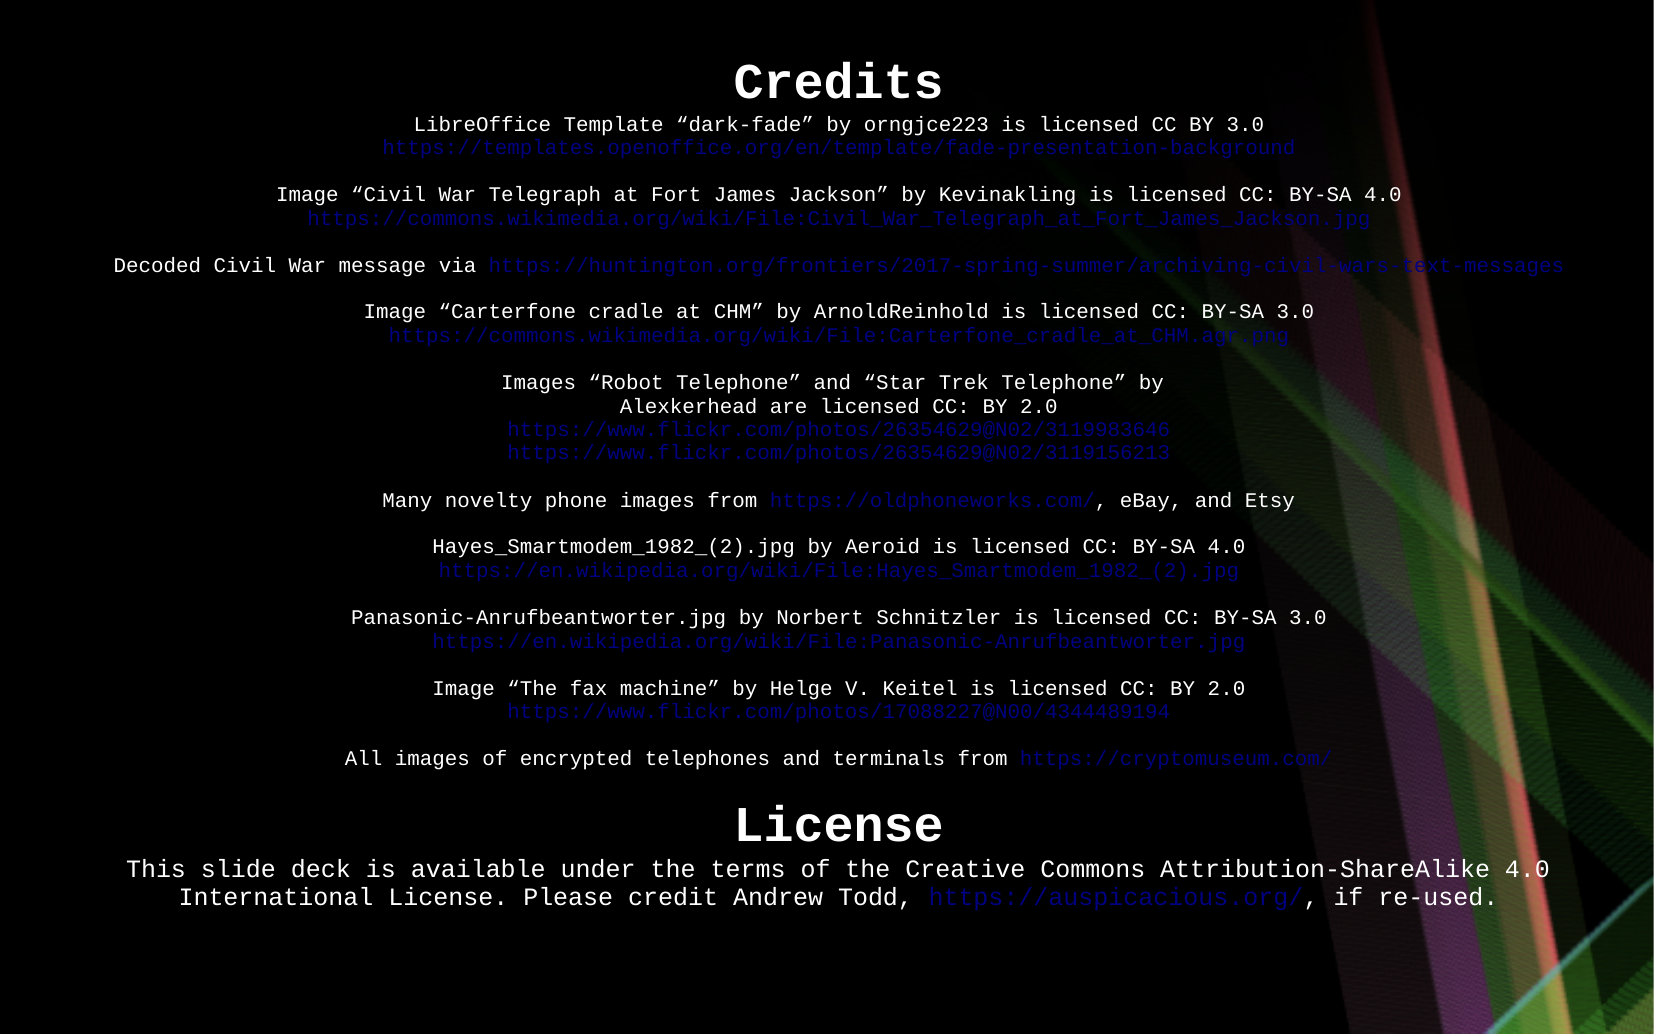

# Credits
LibreOffice Template “dark-fade” by orngjce223 is licensed CC BY 3.0
https://templates.openoffice.org/en/template/fade-presentation-background
Image “Civil War Telegraph at Fort James Jackson” by Kevinakling is licensed CC: BY-SA 4.0
https://commons.wikimedia.org/wiki/File:Civil_War_Telegraph_at_Fort_James_Jackson.jpg
Decoded Civil War message via https://huntington.org/frontiers/2017-spring-summer/archiving-civil-wars-text-messages
Image “Carterfone cradle at CHM” by ArnoldReinhold is licensed CC: BY-SA 3.0
https://commons.wikimedia.org/wiki/File:Carterfone_cradle_at_CHM.agr.png
Images “Robot Telephone” and “Star Trek Telephone” by
Alexkerhead are licensed CC: BY 2.0
https://www.flickr.com/photos/26354629@N02/3119983646
https://www.flickr.com/photos/26354629@N02/3119156213
Many novelty phone images from https://oldphoneworks.com/, eBay, and Etsy
Hayes_Smartmodem_1982_(2).jpg by Aeroid is licensed CC: BY-SA 4.0
https://en.wikipedia.org/wiki/File:Hayes_Smartmodem_1982_(2).jpg
Panasonic-Anrufbeantworter.jpg by Norbert Schnitzler is licensed CC: BY-SA 3.0
https://en.wikipedia.org/wiki/File:Panasonic-Anrufbeantworter.jpg
Image “The fax machine” by Helge V. Keitel is licensed CC: BY 2.0
https://www.flickr.com/photos/17088227@N00/4344489194
All images of encrypted telephones and terminals from https://cryptomuseum.com/
License
This slide deck is available under the terms of the Creative Commons Attribution-ShareAlike 4.0 International License. Please credit Andrew Todd, https://auspicacious.org/, if re-used.